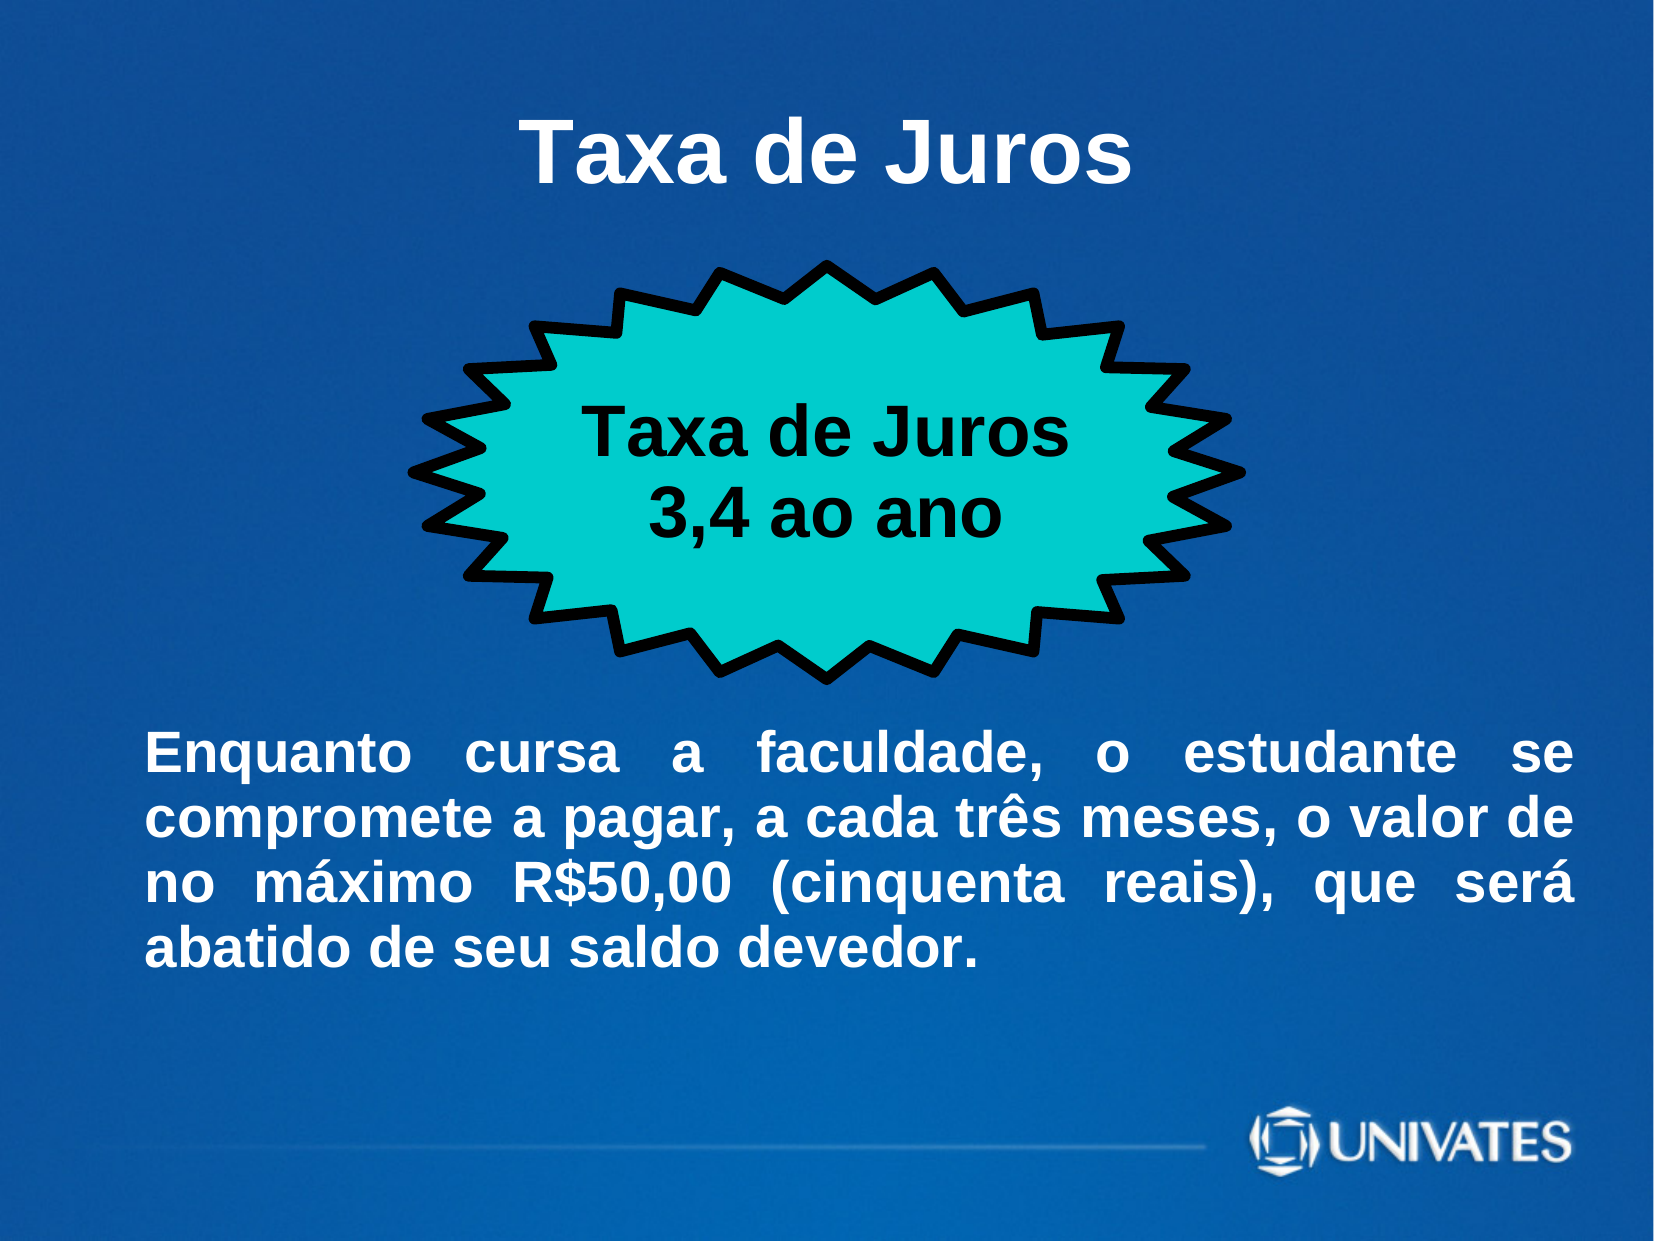

# Taxa de Juros
Taxa de Juros
3,4 ao ano
	Enquanto cursa a faculdade, o estudante se compromete a pagar, a cada três meses, o valor de no máximo R$50,00 (cinquenta reais), que será abatido de seu saldo devedor.